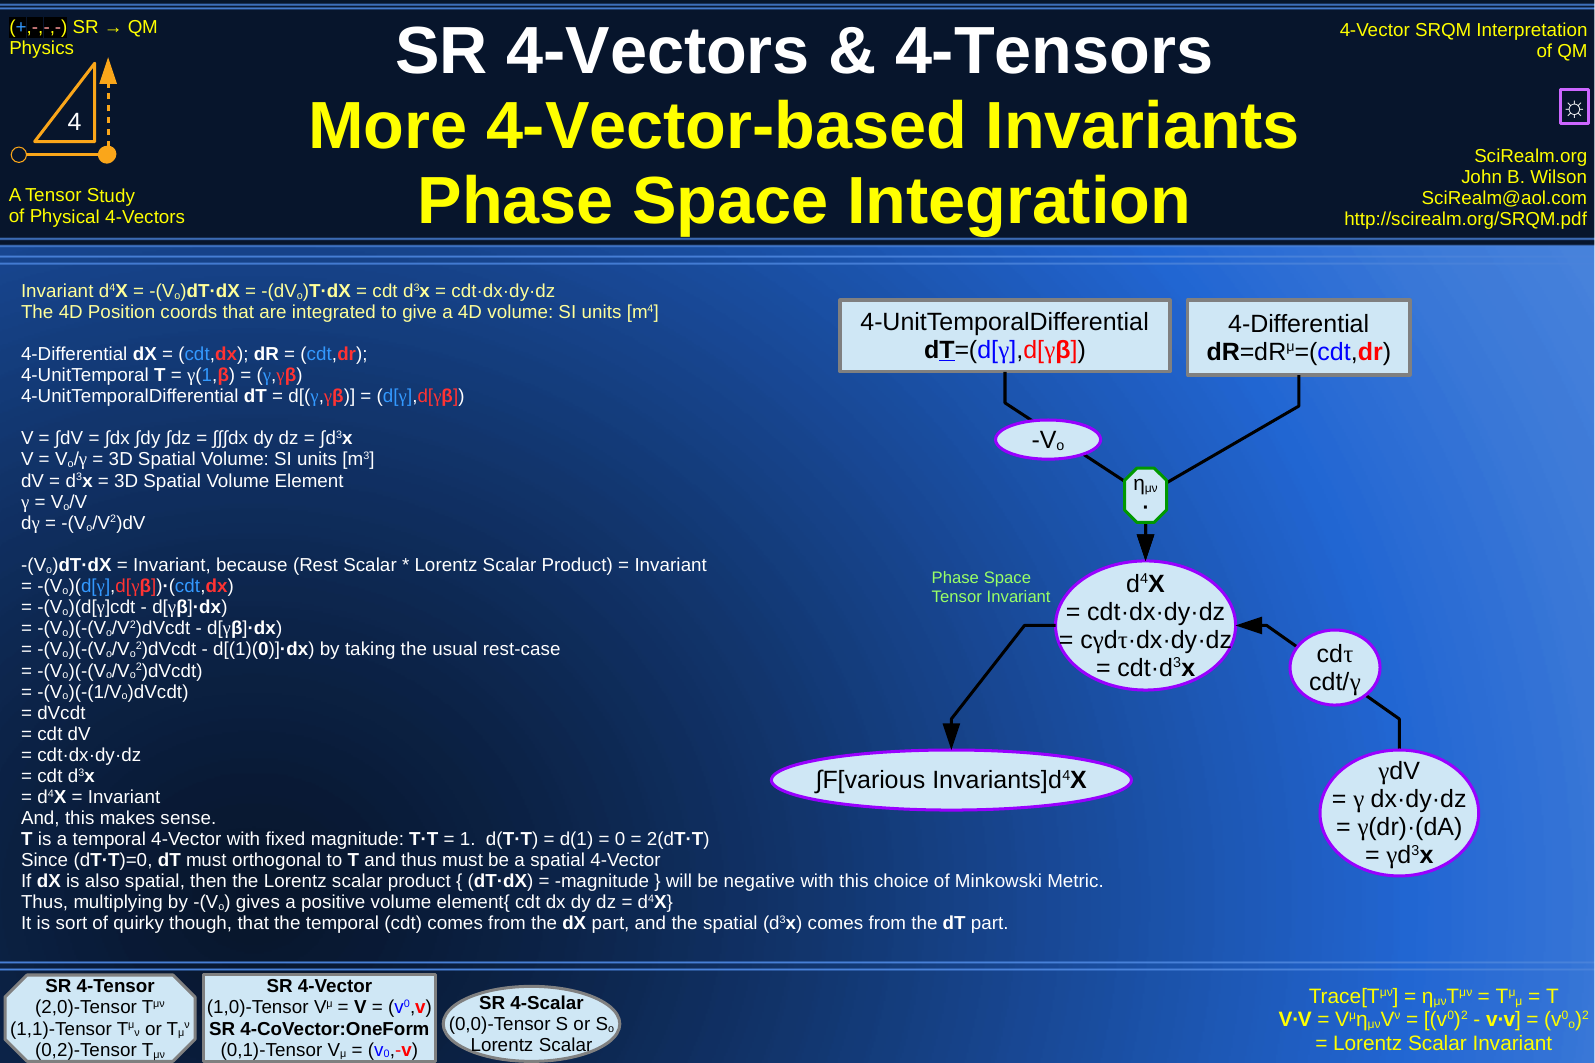

# SR 4-Vectors & 4-Tensors More 4-Vector-based Invariants Phase Space Integration
(+,-,-,-) SR → QM
Physics
A Tensor Study
of Physical 4-Vectors
4-Vector SRQM Interpretation
of QM
SciRealm.org
John B. Wilson
SciRealm@aol.com
http://scirealm.org/SRQM.pdf
4
☼
Invariant d4X = -(Vo)dT·dX = -(dVo)T·dX = cdt d3x = cdt·dx·dy·dz
The 4D Position coords that are integrated to give a 4D volume: SI units [m4]
4-Differential dX = (cdt,dx); dR = (cdt,dr);
4-UnitTemporal T = γ(1,β) = (γ,γβ)
4-UnitTemporalDifferential dT = d[(γ,γβ)] = (d[γ],d[γβ])
V = ∫dV = ∫dx ∫dy ∫dz = ∫∫∫dx dy dz = ∫d3x
V = Vo/γ = 3D Spatial Volume: SI units [m3]
dV = d3x = 3D Spatial Volume Element
γ = Vo/V
dγ = -(Vo/V2)dV
-(Vo)dT·dX = Invariant, because (Rest Scalar * Lorentz Scalar Product) = Invariant
= -(Vo)(d[γ],d[γβ])·(cdt,dx)
= -(Vo)(d[γ]cdt - d[γβ]·dx)
= -(Vo)(-(Vo/V2)dVcdt - d[γβ]·dx)
= -(Vo)(-(Vo/Vo2)dVcdt - d[(1)(0)]·dx) by taking the usual rest-case
= -(Vo)(-(Vo/Vo2)dVcdt)
= -(Vo)(-(1/Vo)dVcdt)
= dVcdt
= cdt dV
= cdt·dx·dy·dz
= cdt d3x
= d4X = Invariant
And, this makes sense.
T is a temporal 4-Vector with fixed magnitude: T·T = 1. d(T·T) = d(1) = 0 = 2(dT·T)
Since (dT·T)=0, dT must orthogonal to T and thus must be a spatial 4-Vector
If dX is also spatial, then the Lorentz scalar product { (dT·dX) = -magnitude } will be negative with this choice of Minkowski Metric.
Thus, multiplying by -(Vo) gives a positive volume element{ cdt dx dy dz = d4X}
It is sort of quirky though, that the temporal (cdt) comes from the dX part, and the spatial (d3x) comes from the dT part.
4-UnitTemporalDifferential
dT=(d[γ],d[γβ])
4-Differential
dR=dRμ=(cdt,dr)
-Vo
 ημν
∙
Phase Space Tensor Invariant
d4X
= cdt·dx·dy·dz
= cγdτ·dx·dy·dz
= cdt·d3x
cdτ
cdt/γ
∫F[various Invariants]d4X
γdV
= γ dx·dy·dz
= γ(dr)·(dA)
= γd3x
SR 4-Tensor
(2,0)-Tensor Tμν
(1,1)-Tensor Tμν or Tμν
(0,2)-Tensor Tμν
SR 4-Vector
(1,0)-Tensor Vμ = V = (v0,v)
SR 4-CoVector:OneForm
(0,1)-Tensor Vμ = (v0,-v)
Trace[Tμν] = ημνTμν = Tμμ = T
V∙V = VμημνVν = [(v0)2 - v∙v] = (v0o)2
= Lorentz Scalar Invariant
SR 4-Scalar
(0,0)-Tensor S or So
Lorentz Scalar